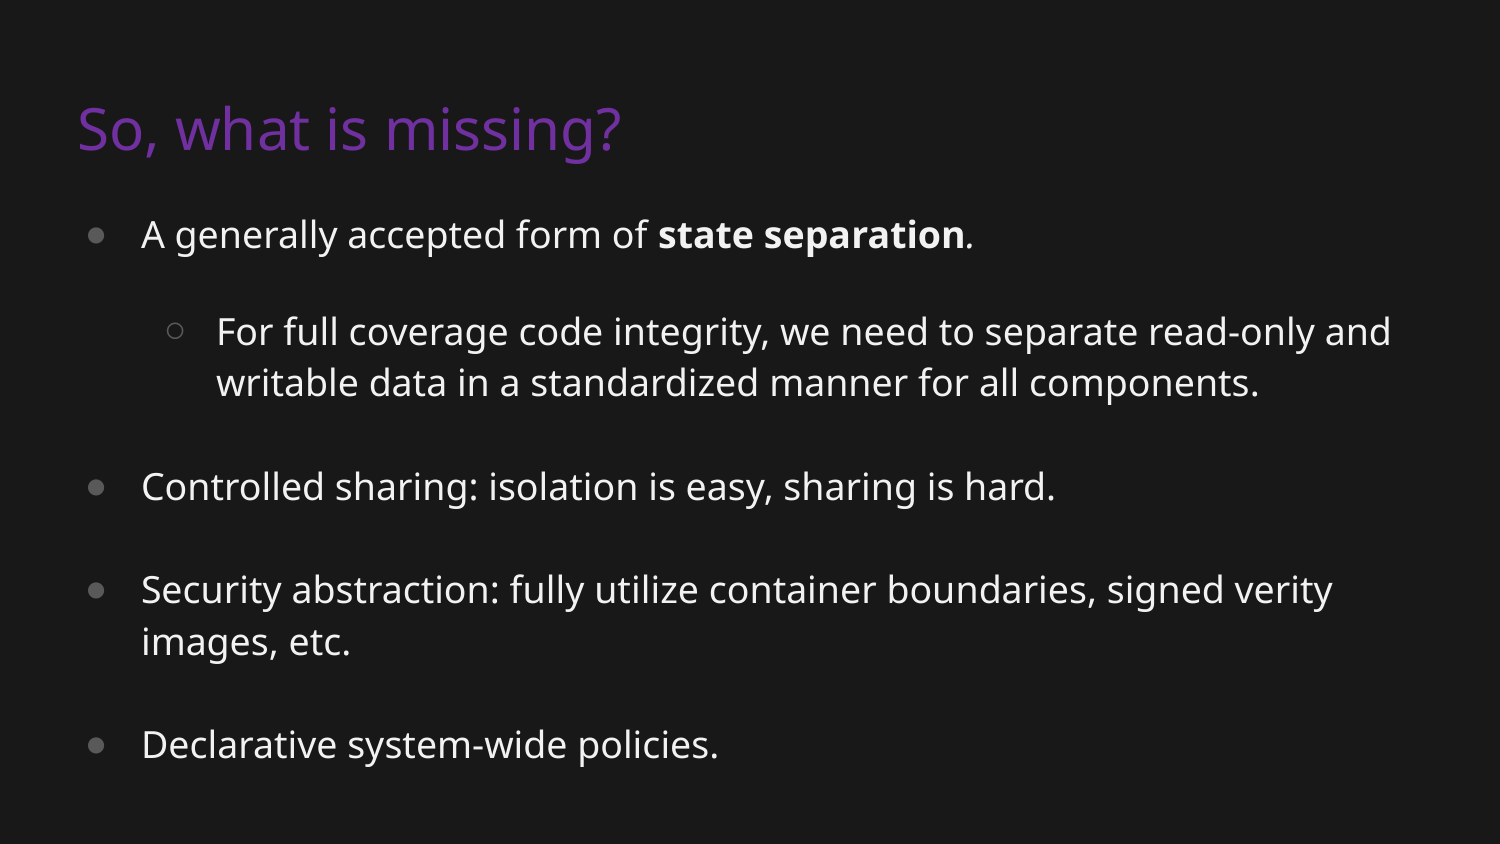

# So, what is missing?
A generally accepted form of state separation.
For full coverage code integrity, we need to separate read-only and writable data in a standardized manner for all components.
Controlled sharing: isolation is easy, sharing is hard.
Security abstraction: fully utilize container boundaries, signed verity images, etc.
Declarative system-wide policies.